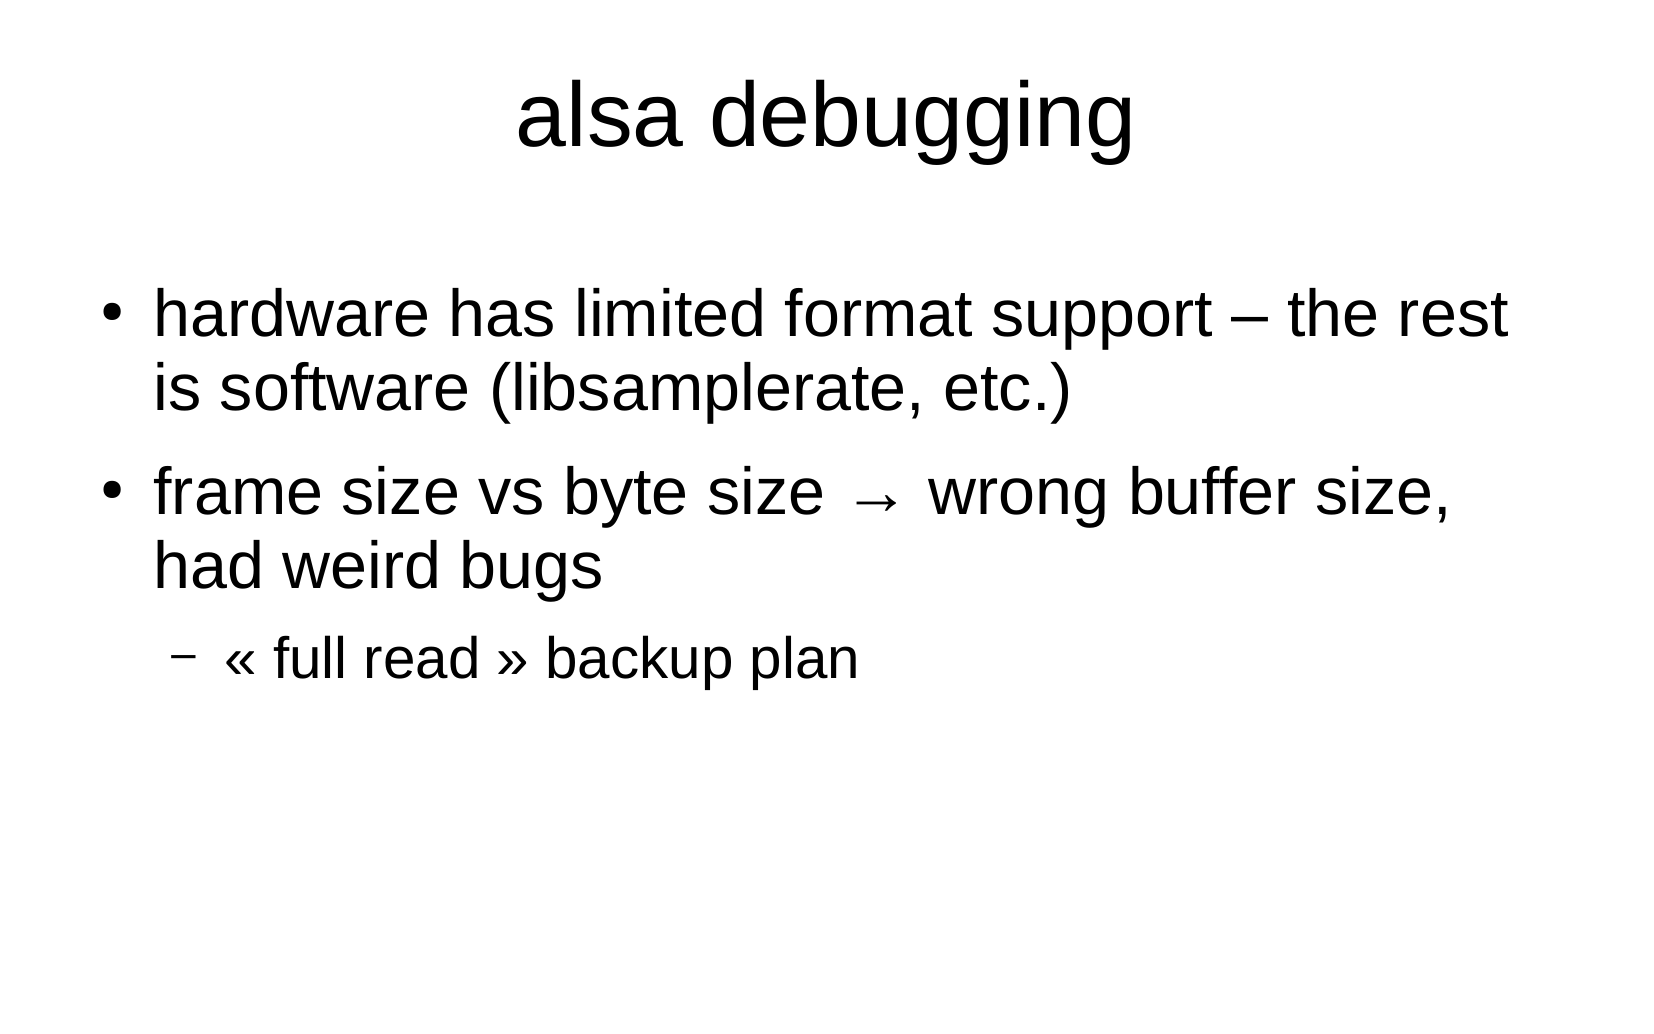

# alsa debugging
hardware has limited format support – the rest is software (libsamplerate, etc.)
frame size vs byte size → wrong buffer size, had weird bugs
« full read » backup plan